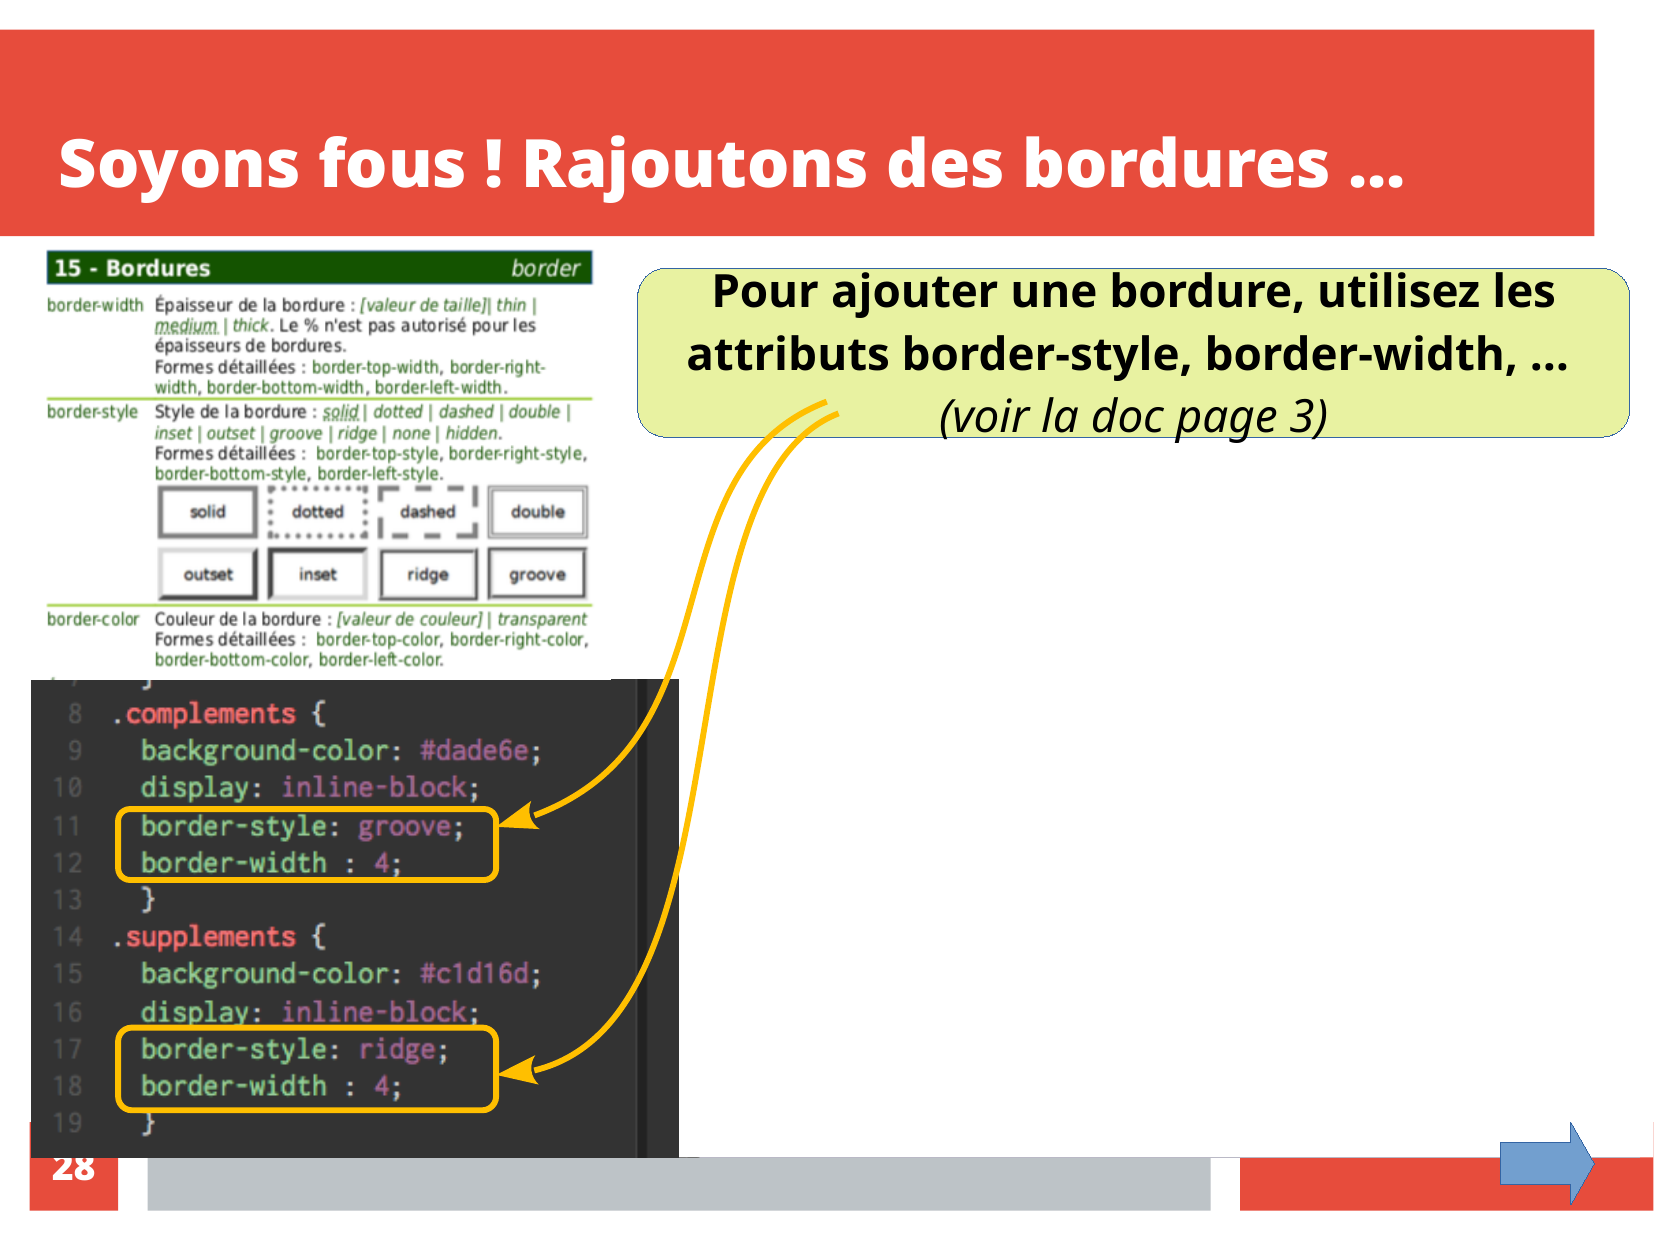

# Soyons fous ! Rajoutons des bordures ...
Pour ajouter une bordure, utilisez les attributs border-style, border-width, …
(voir la doc page 3)
28